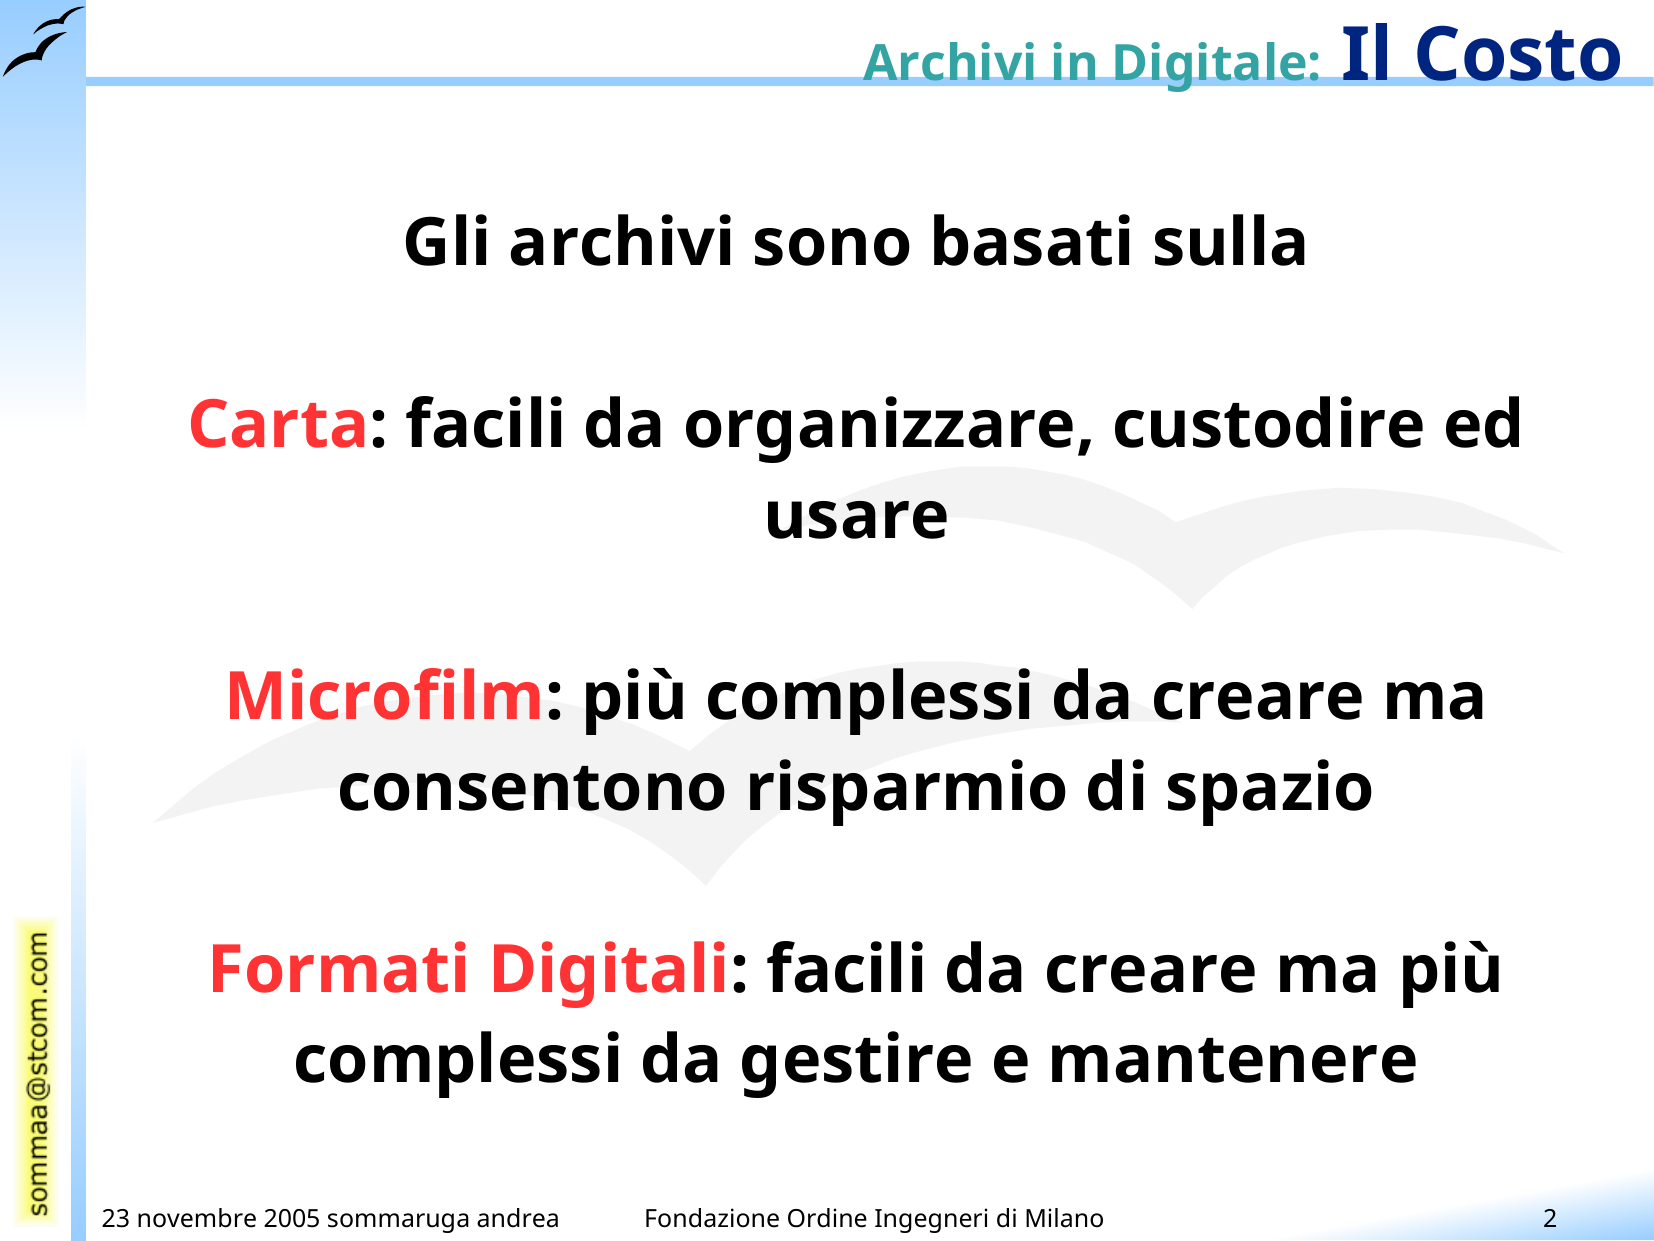

# Archivi in Digitale: Il Costo
Gli archivi sono basati sulla
Carta: facili da organizzare, custodire ed usare
Microfilm: più complessi da creare ma consentono risparmio di spazio
Formati Digitali: facili da creare ma più complessi da gestire e mantenere